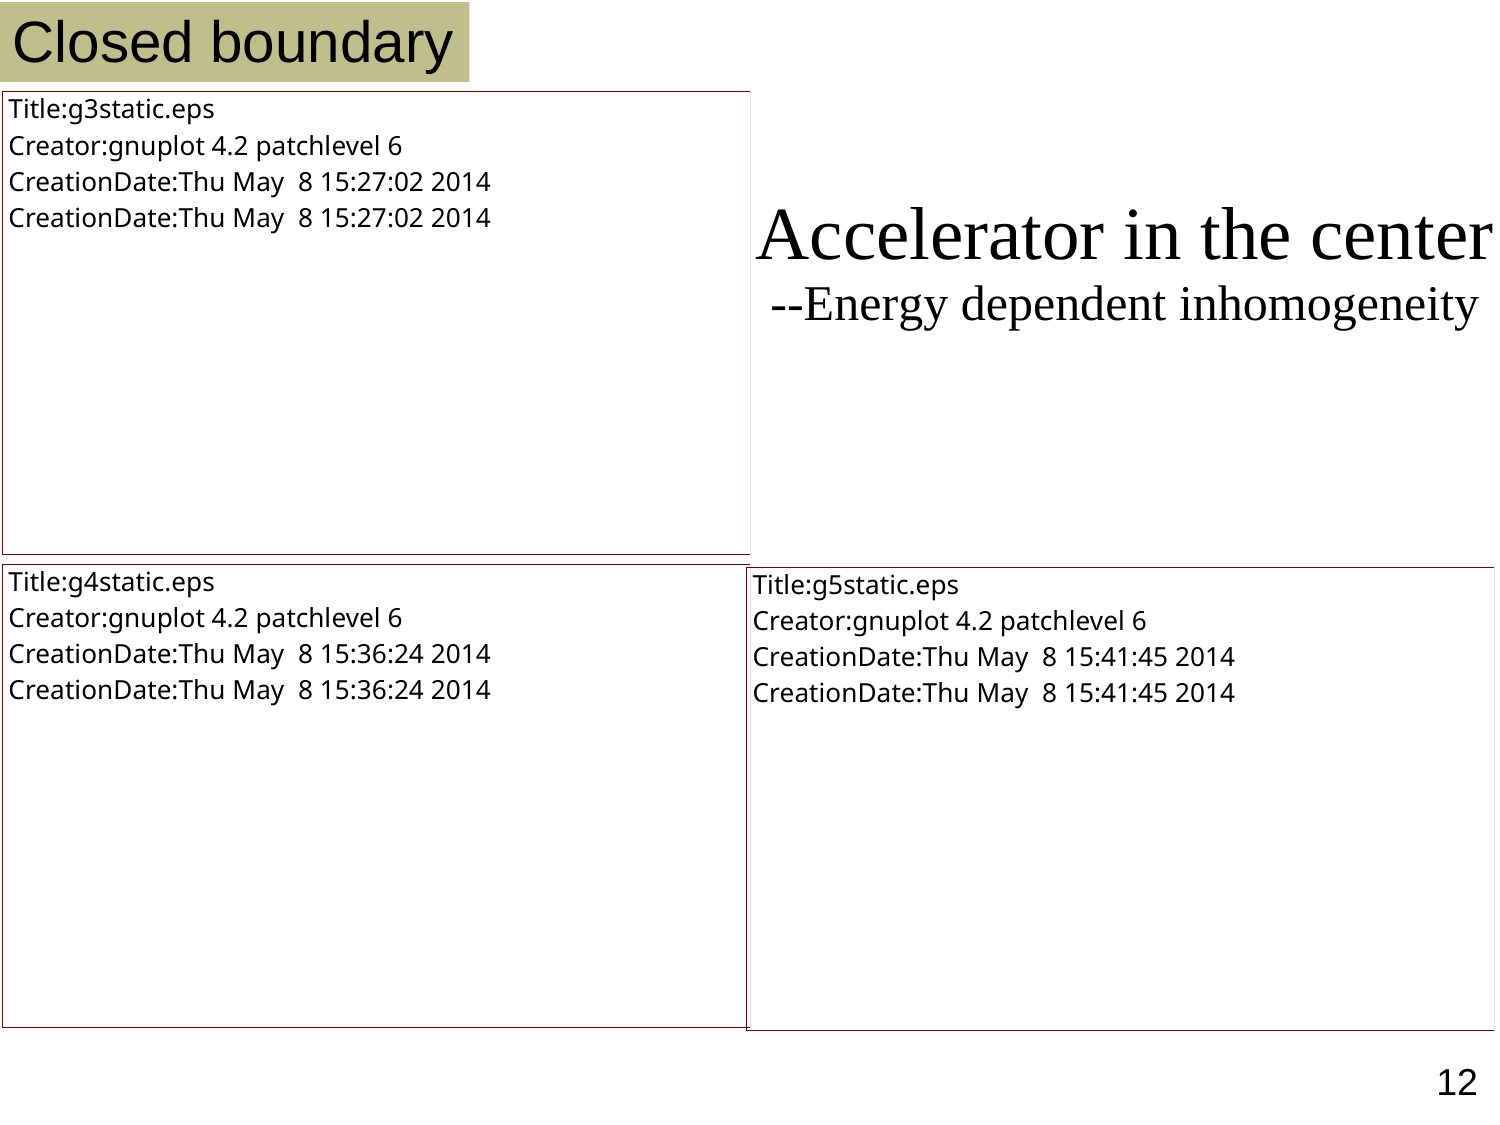

Closed boundary
# Accelerator in the center --Energy dependent inhomogeneity